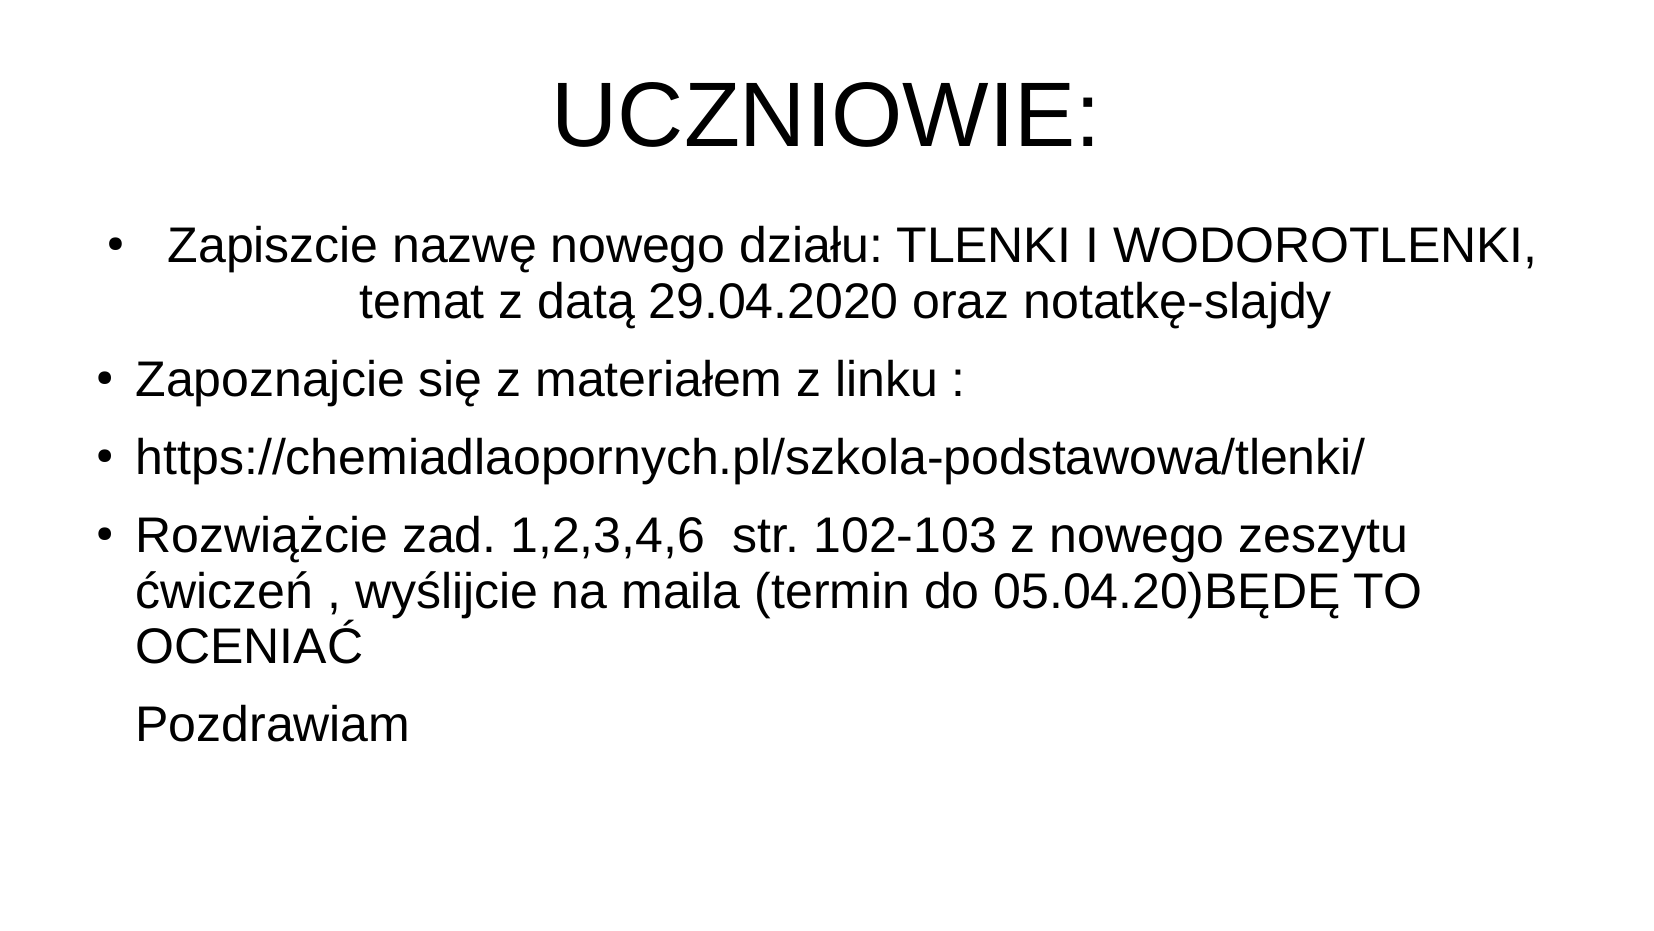

# UCZNIOWIE:
Zapiszcie nazwę nowego działu: TLENKI I WODOROTLENKI, temat z datą 29.04.2020 oraz notatkę-slajdy
Zapoznajcie się z materiałem z linku :
https://chemiadlaopornych.pl/szkola-podstawowa/tlenki/
Rozwiążcie zad. 1,2,3,4,6 str. 102-103 z nowego zeszytu ćwiczeń , wyślijcie na maila (termin do 05.04.20)BĘDĘ TO OCENIAĆ
Pozdrawiam